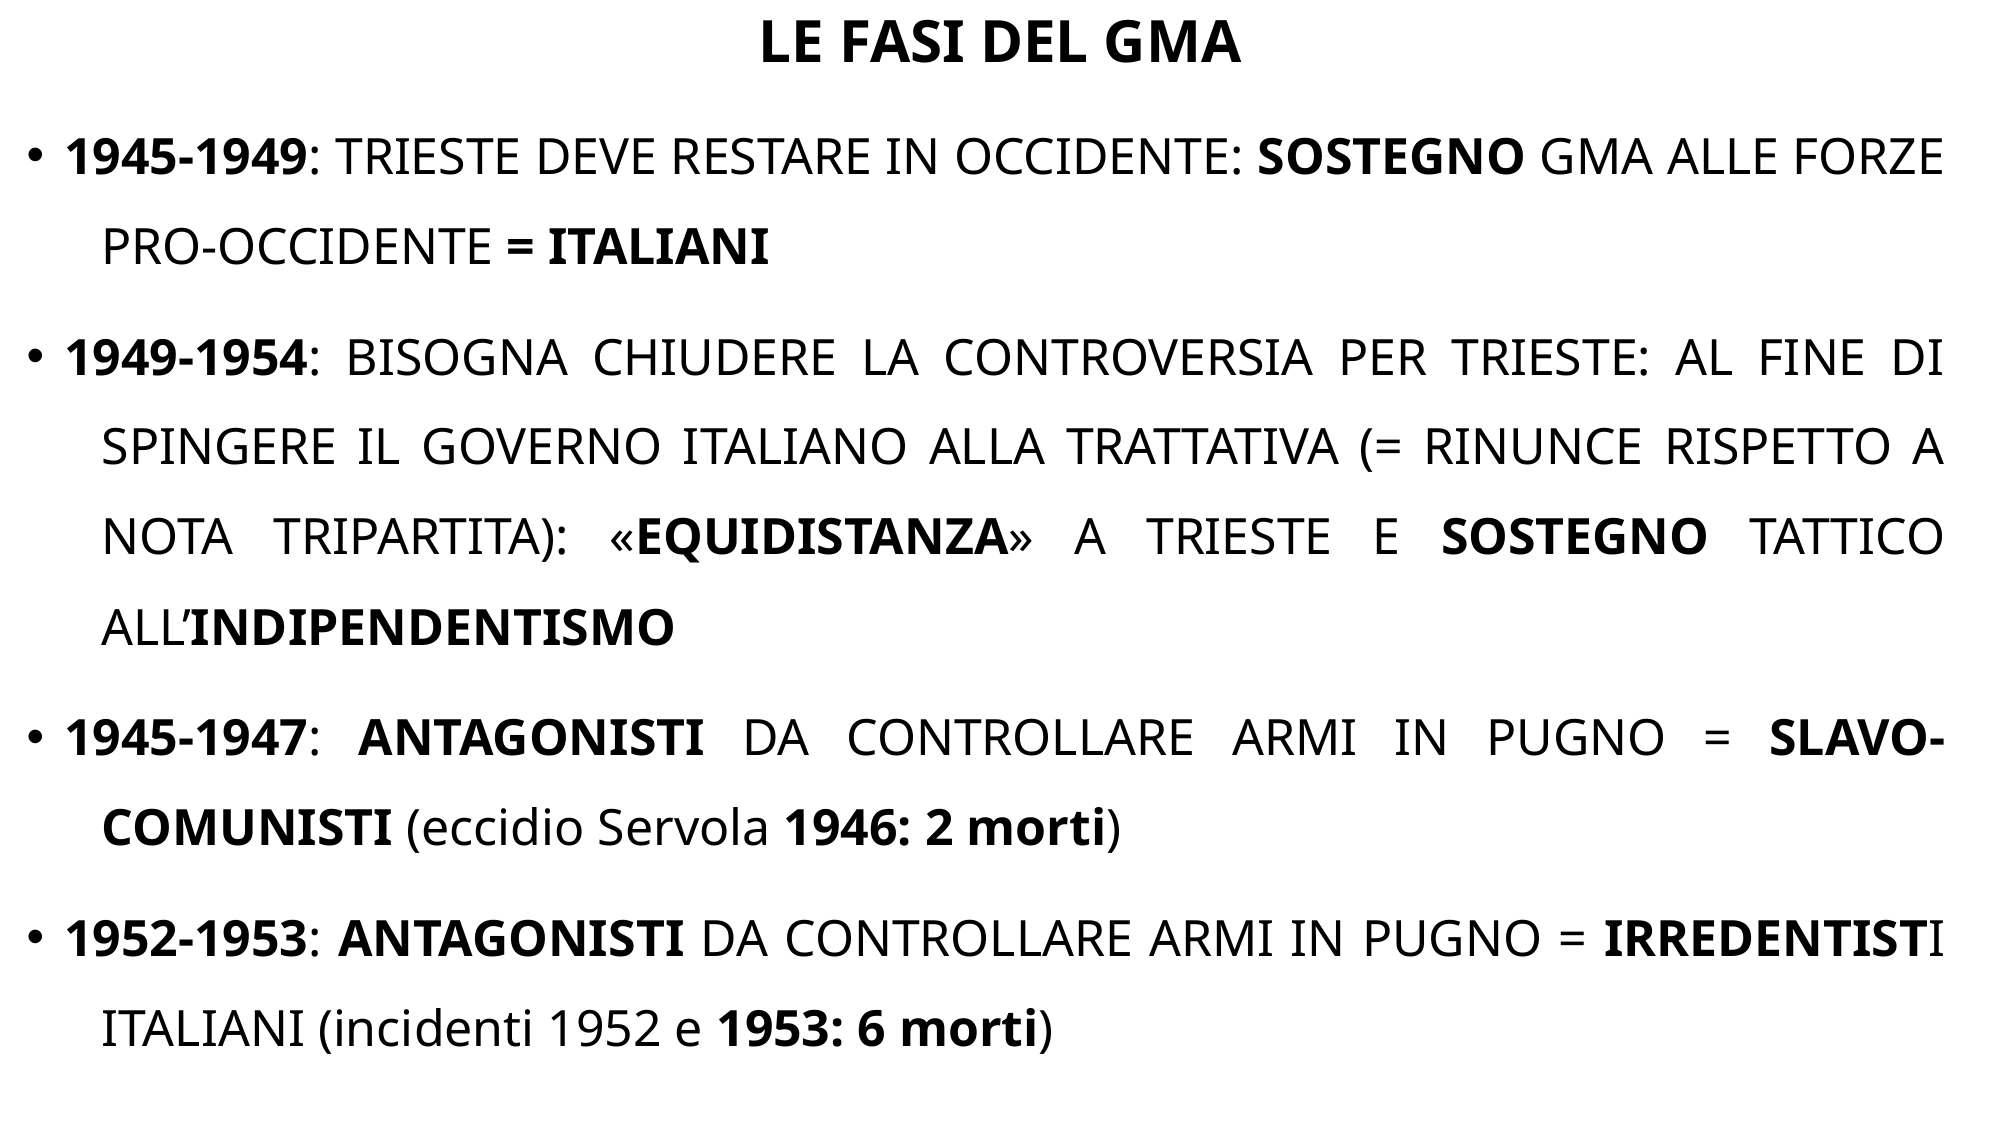

# LE FASI DEL GMA
1945-1949: TRIESTE DEVE RESTARE IN OCCIDENTE: SOSTEGNO GMA ALLE FORZE PRO-OCCIDENTE = ITALIANI
1949-1954: BISOGNA CHIUDERE LA CONTROVERSIA PER TRIESTE: AL FINE DI SPINGERE IL GOVERNO ITALIANO ALLA TRATTATIVA (= RINUNCE RISPETTO A NOTA TRIPARTITA): «EQUIDISTANZA» A TRIESTE E SOSTEGNO TATTICO ALL’INDIPENDENTISMO
1945-1947: ANTAGONISTI DA CONTROLLARE ARMI IN PUGNO = SLAVO-COMUNISTI (eccidio Servola 1946: 2 morti)
1952-1953: ANTAGONISTI DA CONTROLLARE ARMI IN PUGNO = IRREDENTISTI ITALIANI (incidenti 1952 e 1953: 6 morti)